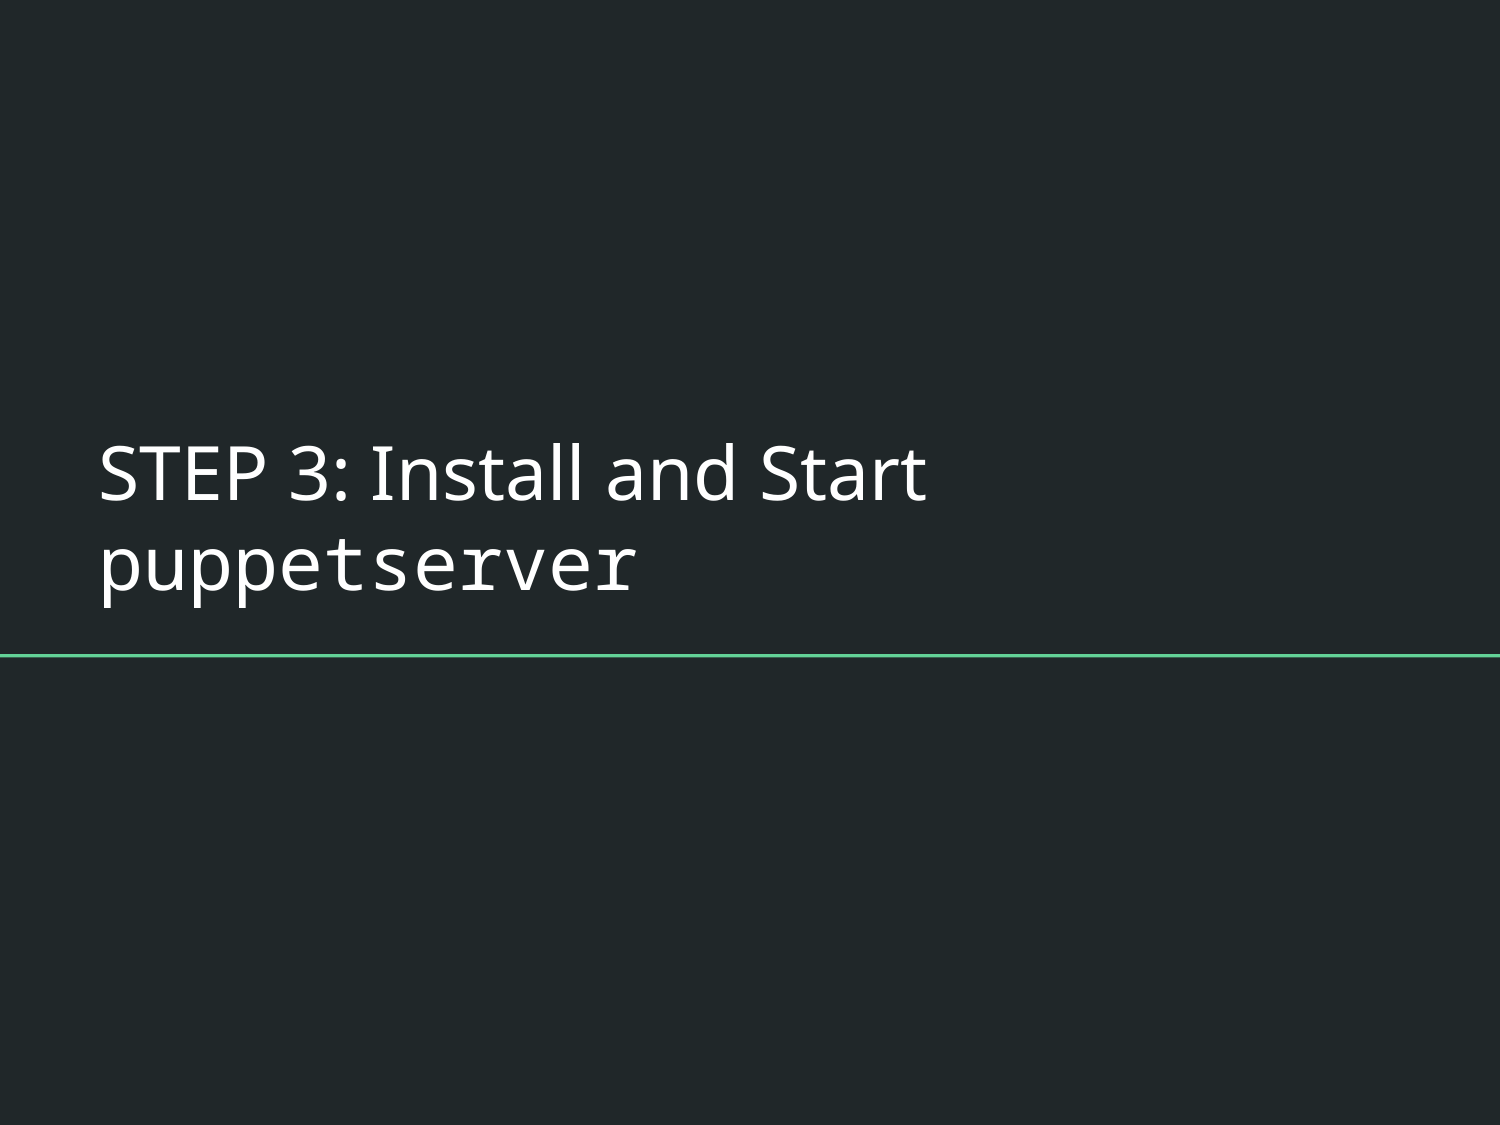

# STEP 3: Install and Start puppetserver